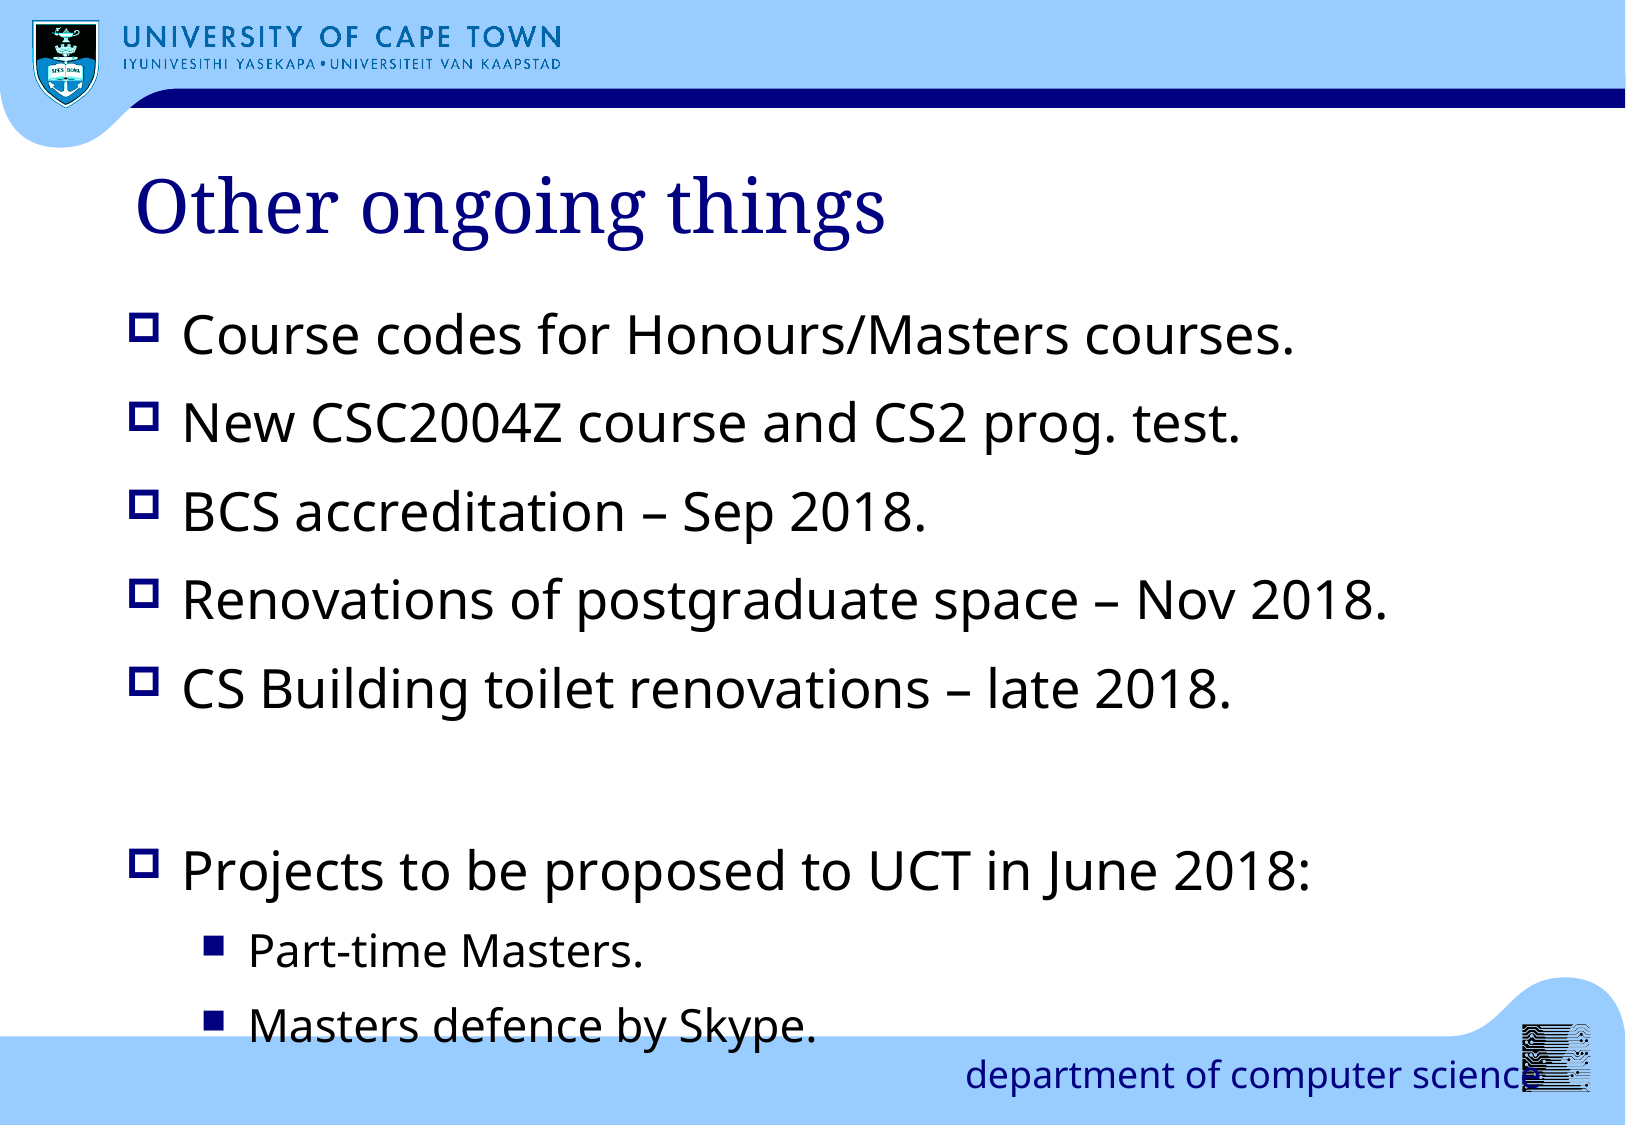

# Other ongoing things
Course codes for Honours/Masters courses.
New CSC2004Z course and CS2 prog. test.
BCS accreditation – Sep 2018.
Renovations of postgraduate space – Nov 2018.
CS Building toilet renovations – late 2018.
Projects to be proposed to UCT in June 2018:
Part-time Masters.
Masters defence by Skype.